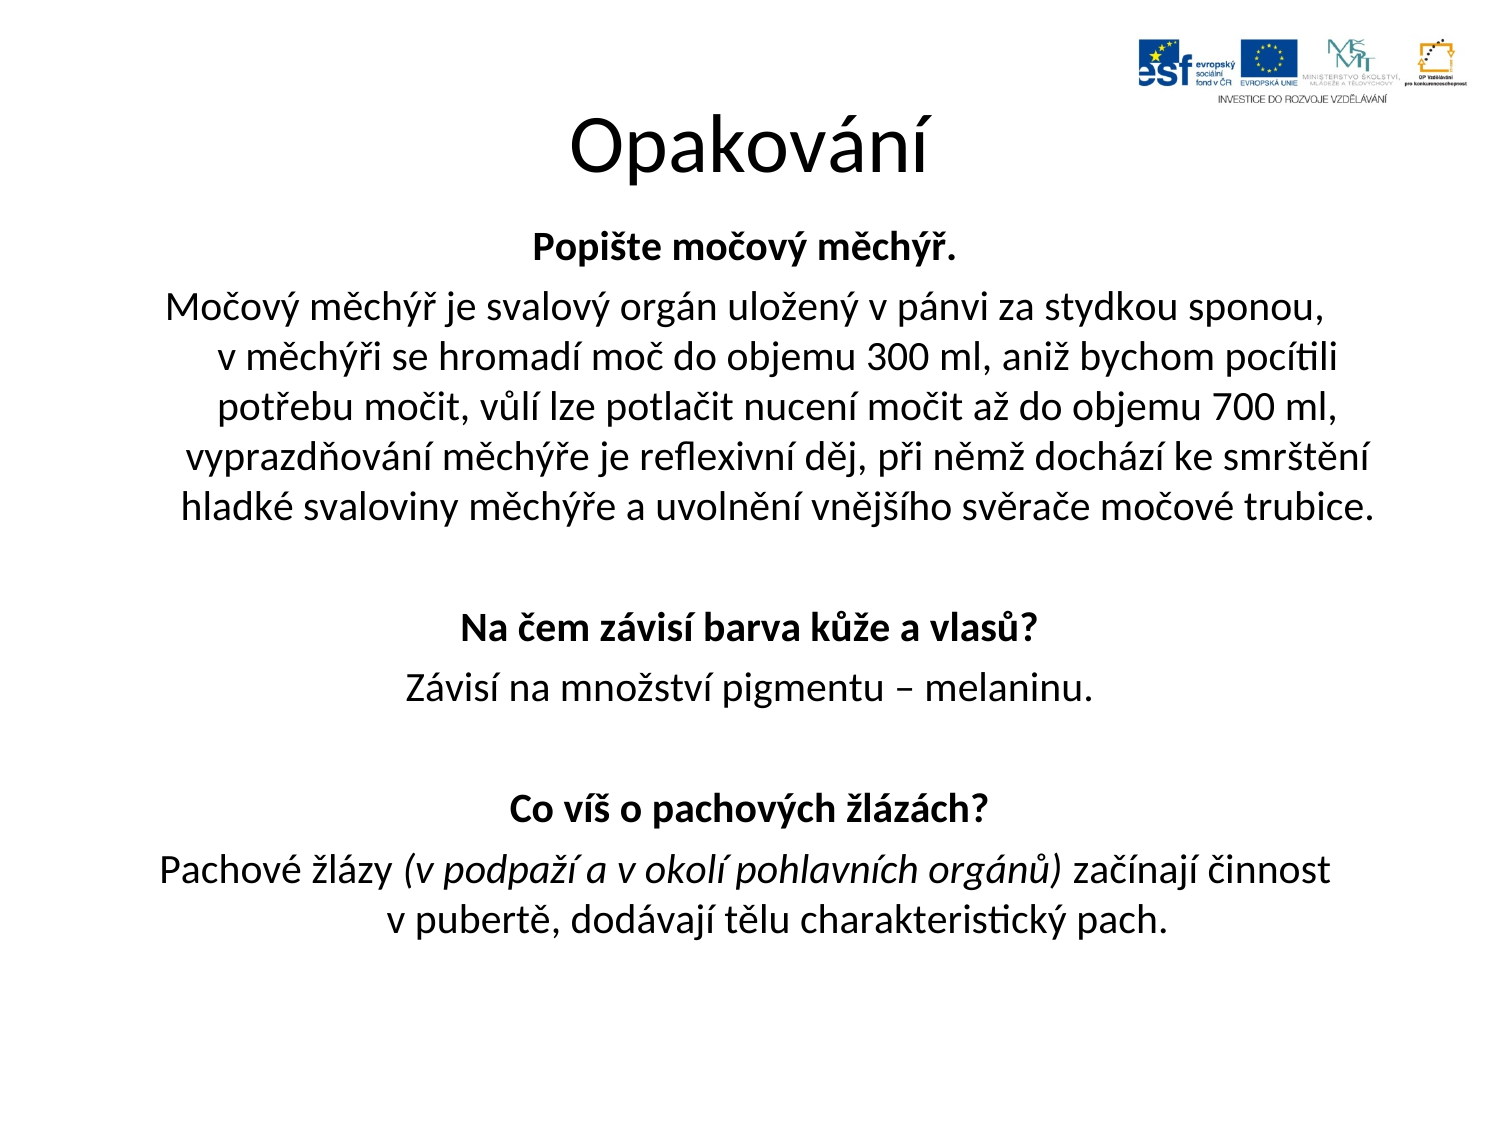

# Opakování
Popište močový měchýř.
Močový měchýř je svalový orgán uložený v pánvi za stydkou sponou,
v měchýři se hromadí moč do objemu 300 ml, aniž bychom pocítili potřebu močit, vůlí lze potlačit nucení močit až do objemu 700 ml, vyprazdňování měchýře je reflexivní děj, při němž dochází ke smrštění hladké svaloviny měchýře a uvolnění vnějšího svěrače močové trubice.
Na čem závisí barva kůže a vlasů?
Závisí na množství pigmentu – melaninu.
Co víš o pachových žlázách?
Pachové žlázy (v podpaží a v okolí pohlavních orgánů) začínají činnost
v pubertě, dodávají tělu charakteristický pach.